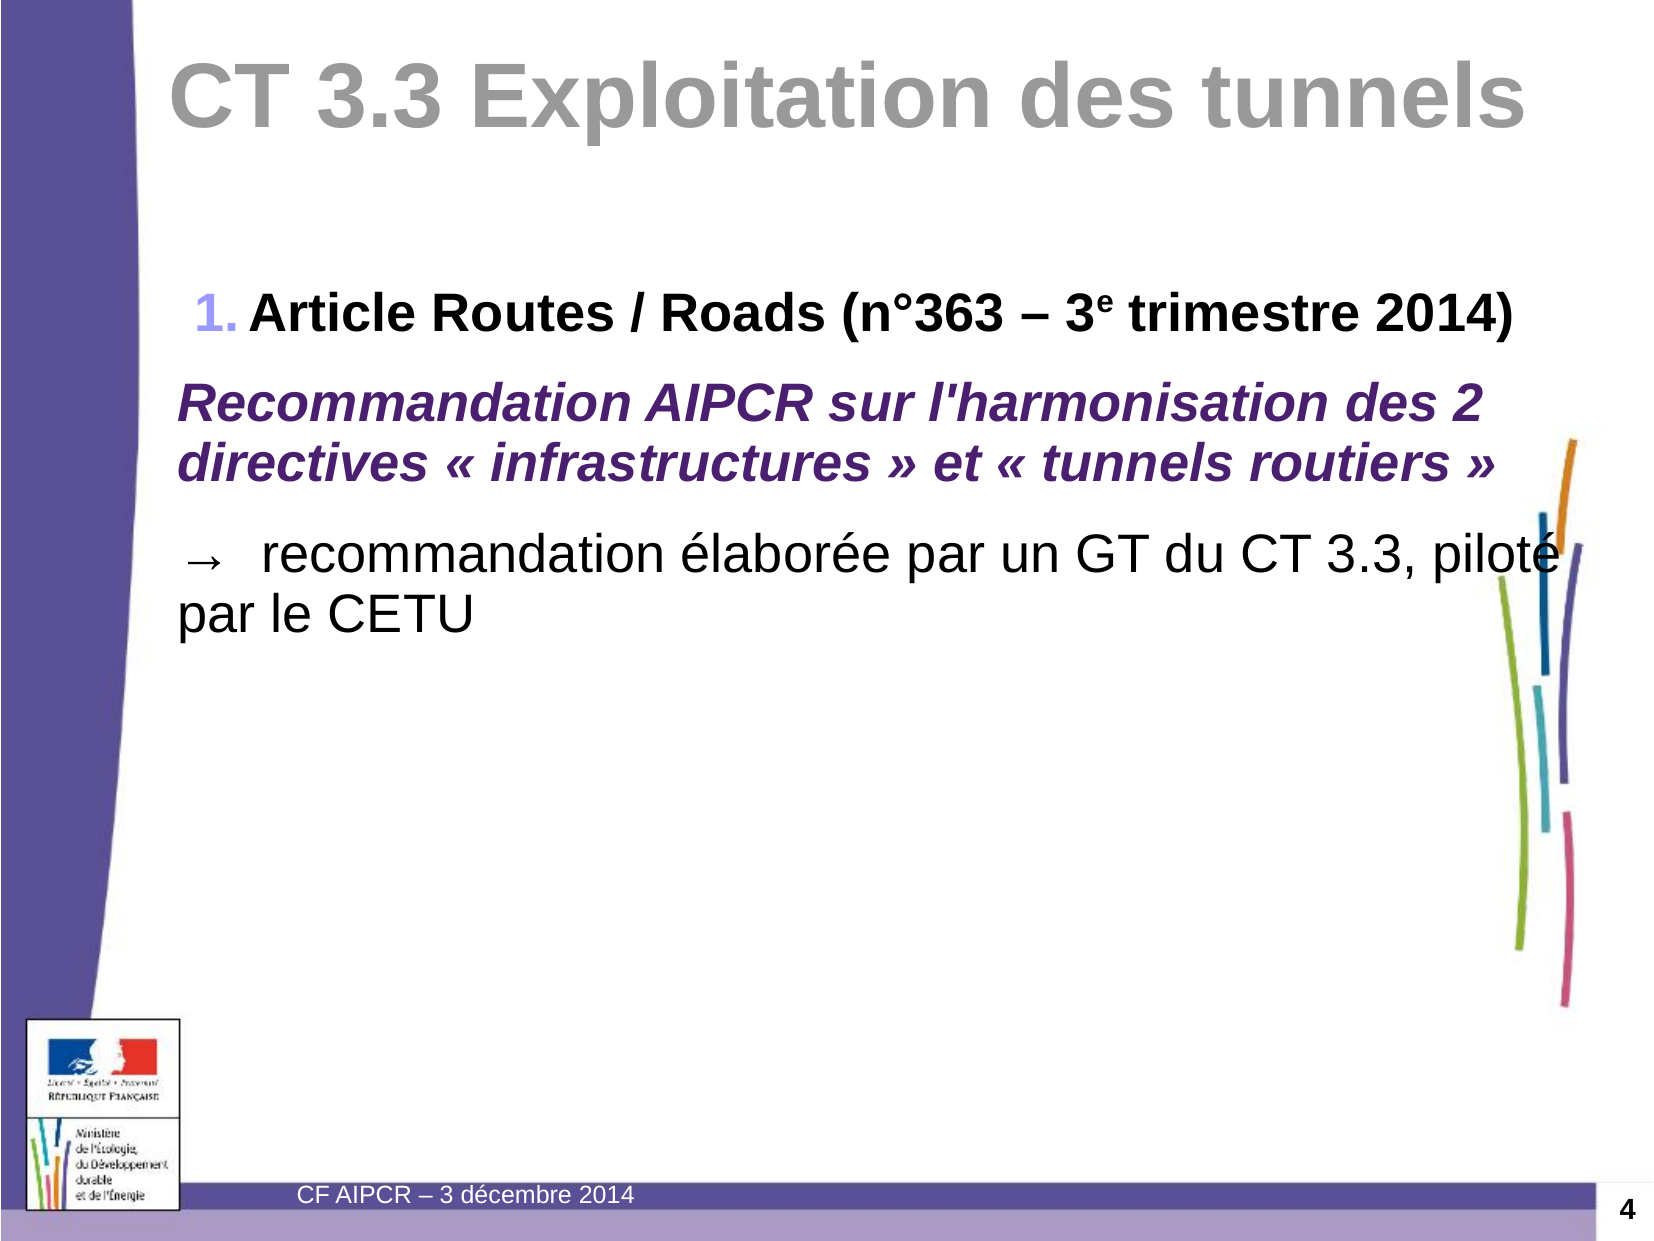

# CT 3.3 Exploitation des tunnels
Article Routes / Roads (n°363 – 3e trimestre 2014)
Recommandation AIPCR sur l'harmonisation des 2 directives « infrastructures » et « tunnels routiers »
→ recommandation élaborée par un GT du CT 3.3, piloté par le CETU
CF AIPCR – 3 décembre 2014
4